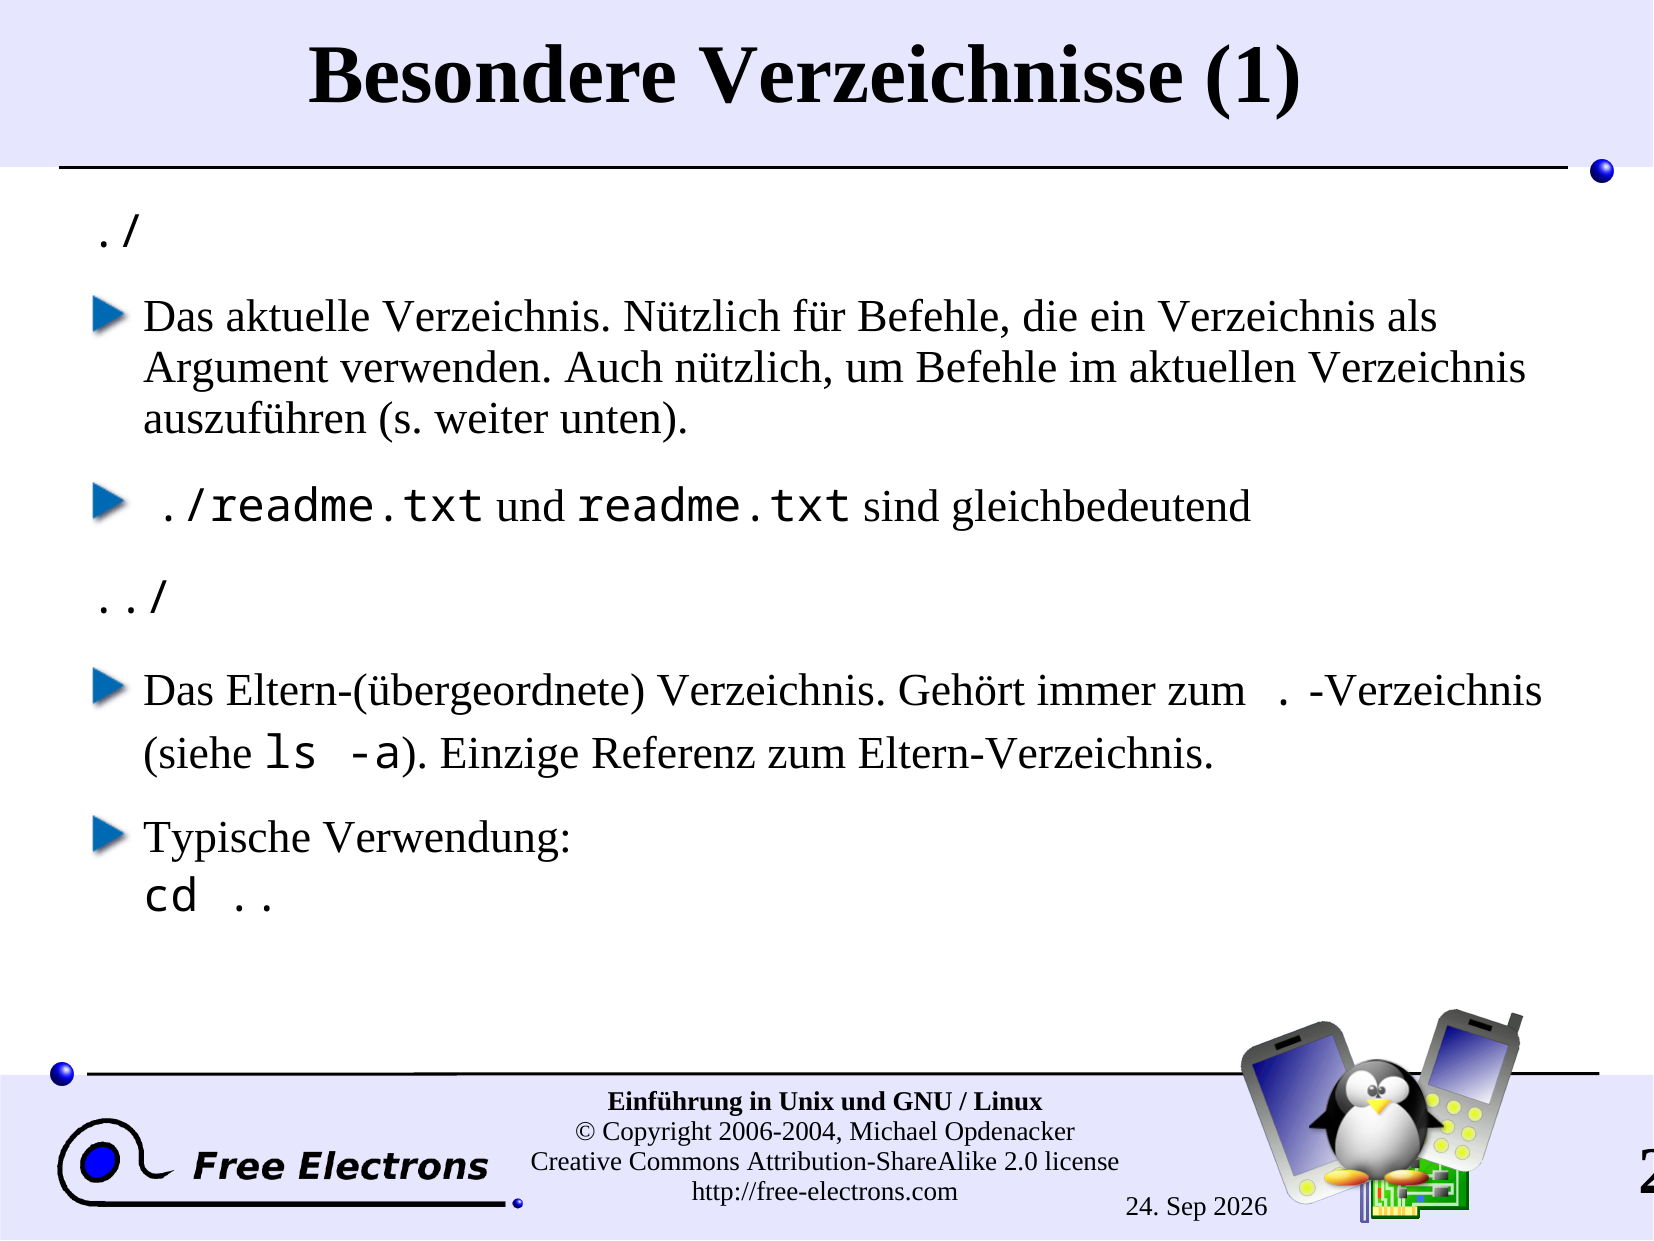

# Besondere Verzeichnisse (1)
./
Das aktuelle Verzeichnis. Nützlich für Befehle, die ein Verzeichnis als Argument verwenden. Auch nützlich, um Befehle im aktuellen Verzeichnis auszuführen (s. weiter unten).
 ./readme.txt und readme.txt sind gleichbedeutend
../
Das Eltern-(übergeordnete) Verzeichnis. Gehört immer zum . -Verzeichnis (siehe ls -a). Einzige Referenz zum Eltern-Verzeichnis.
Typische Verwendung:
cd ..